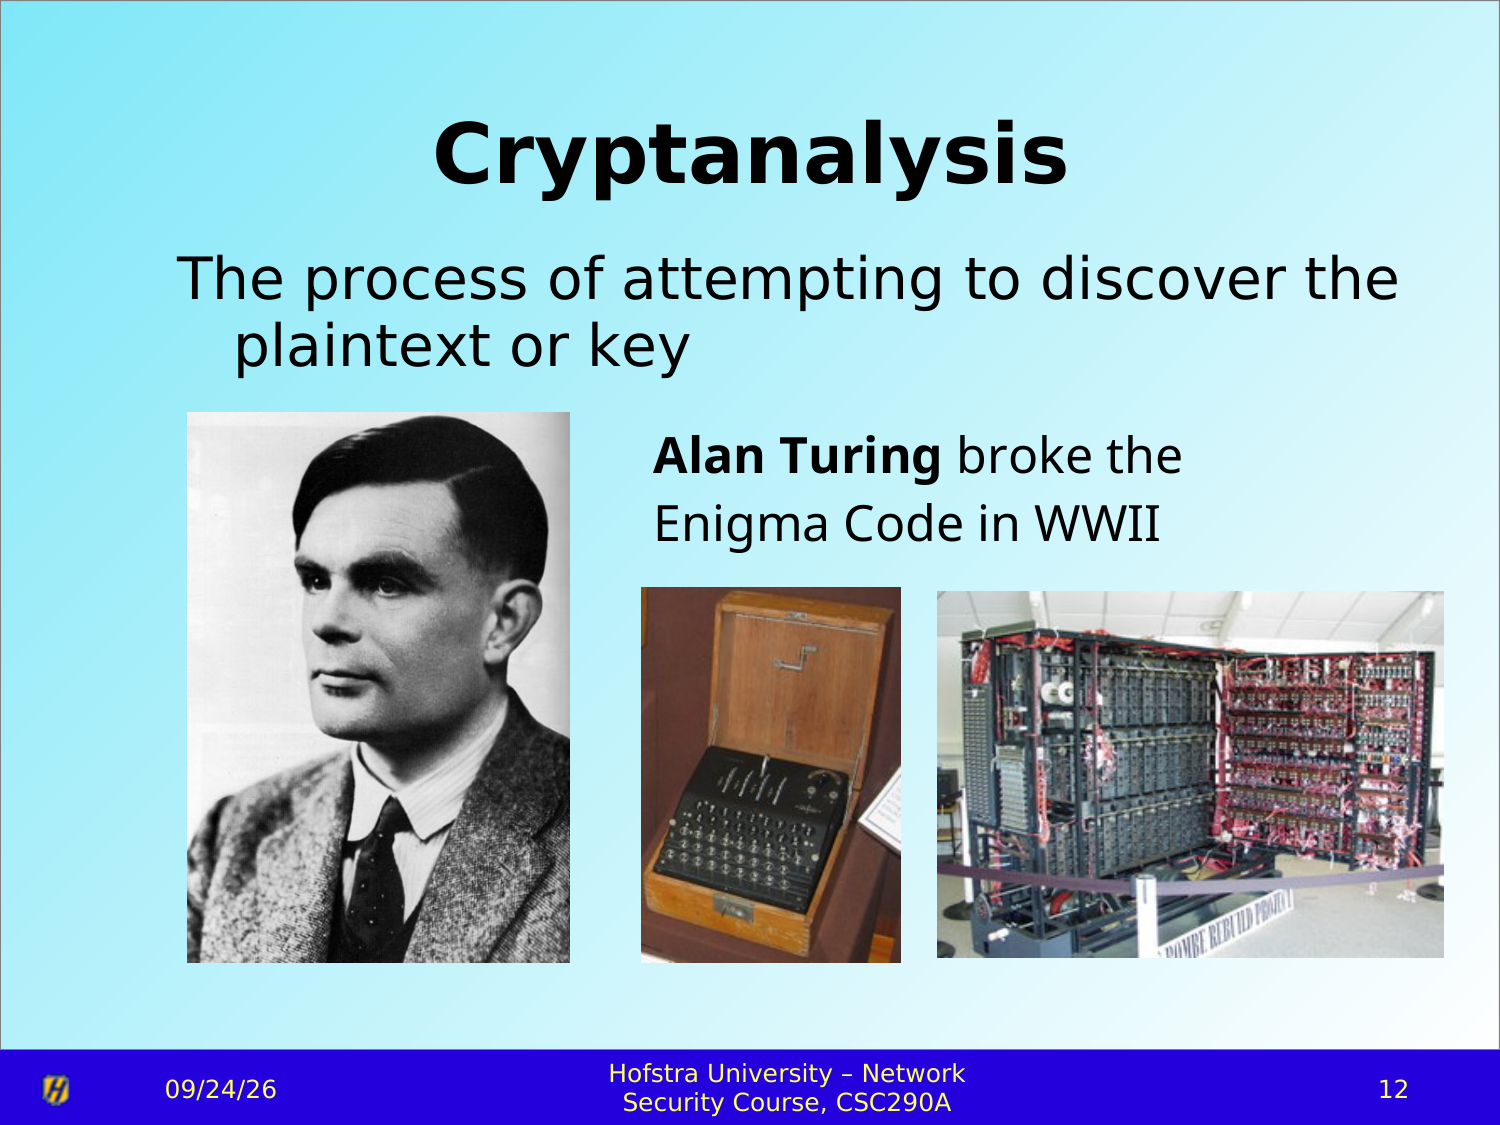

# Cryptanalysis
The process of attempting to discover the plaintext or key
Alan Turing broke the
Enigma Code in WWII
12